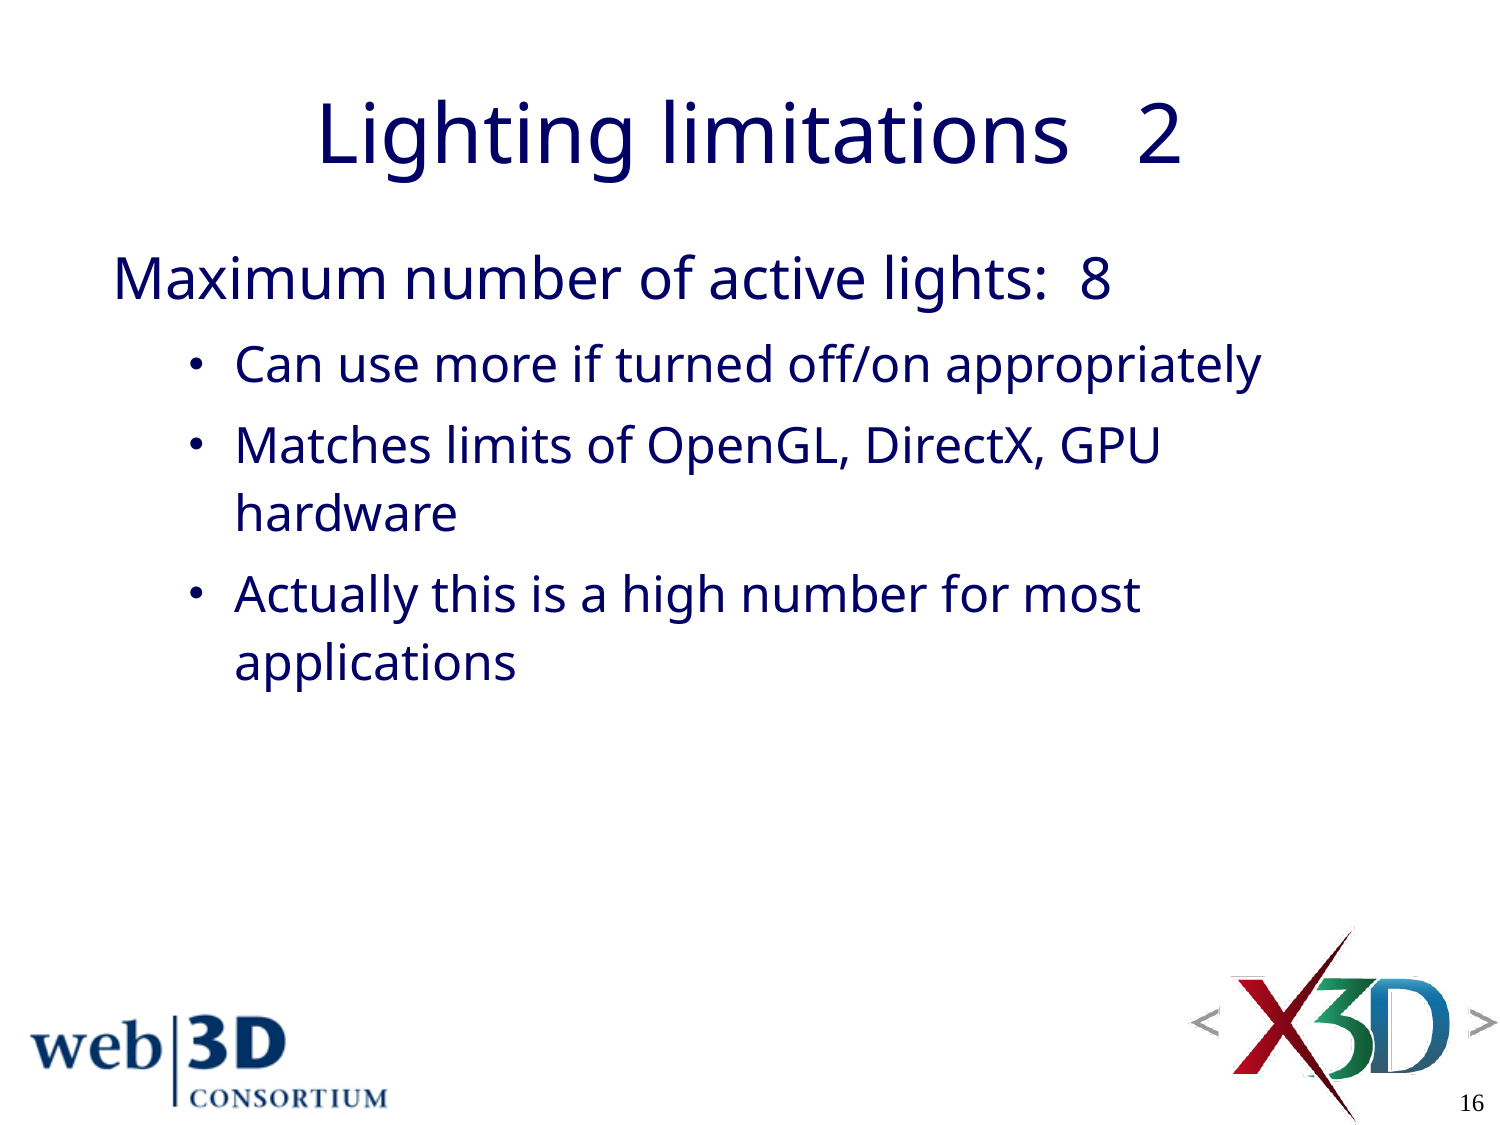

# Lighting limitations 2
Maximum number of active lights: 8
Can use more if turned off/on appropriately
Matches limits of OpenGL, DirectX, GPU hardware
Actually this is a high number for most applications